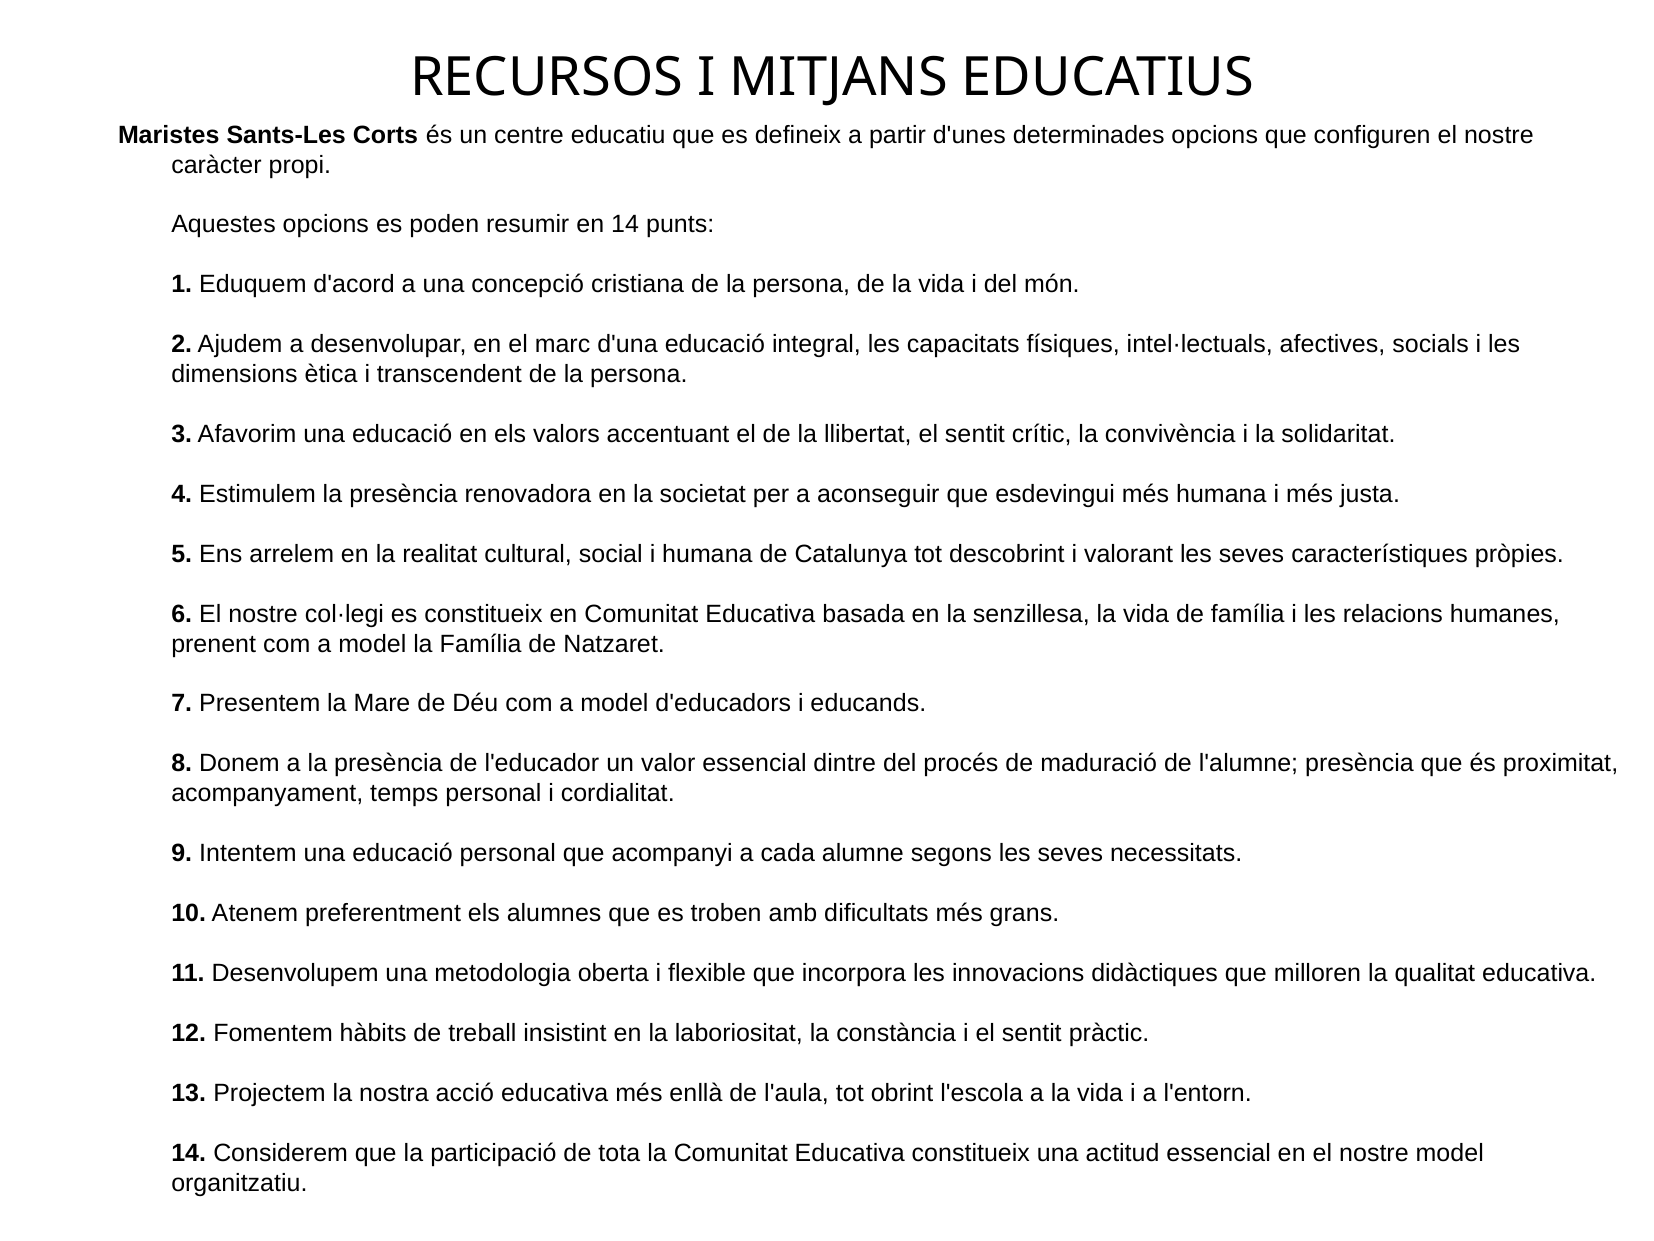

# RECURSOS I MITJANS EDUCATIUS
Maristes Sants-Les Corts és un centre educatiu que es defineix a partir d'unes determinades opcions que configuren el nostre caràcter propi.
Aquestes opcions es poden resumir en 14 punts:
1. Eduquem d'acord a una concepció cristiana de la persona, de la vida i del món.
2. Ajudem a desenvolupar, en el marc d'una educació integral, les capacitats físiques, intel·lectuals, afectives, socials i les dimensions ètica i transcendent de la persona.
3. Afavorim una educació en els valors accentuant el de la llibertat, el sentit crític, la convivència i la solidaritat.
4. Estimulem la presència renovadora en la societat per a aconseguir que esdevingui més humana i més justa.
5. Ens arrelem en la realitat cultural, social i humana de Catalunya tot descobrint i valorant les seves característiques pròpies.
6. El nostre col·legi es constitueix en Comunitat Educativa basada en la senzillesa, la vida de família i les relacions humanes, prenent com a model la Família de Natzaret.
7. Presentem la Mare de Déu com a model d'educadors i educands.
8. Donem a la presència de l'educador un valor essencial dintre del procés de maduració de l'alumne; presència que és proximitat, acompanyament, temps personal i cordialitat.
9. Intentem una educació personal que acompanyi a cada alumne segons les seves necessitats.
10. Atenem preferentment els alumnes que es troben amb dificultats més grans.
11. Desenvolupem una metodologia oberta i flexible que incorpora les innovacions didàctiques que milloren la qualitat educativa.
12. Fomentem hàbits de treball insistint en la laboriositat, la constància i el sentit pràctic.
13. Projectem la nostra acció educativa més enllà de l'aula, tot obrint l'escola a la vida i a l'entorn.
14. Considerem que la participació de tota la Comunitat Educativa constitueix una actitud essencial en el nostre model organitzatiu.